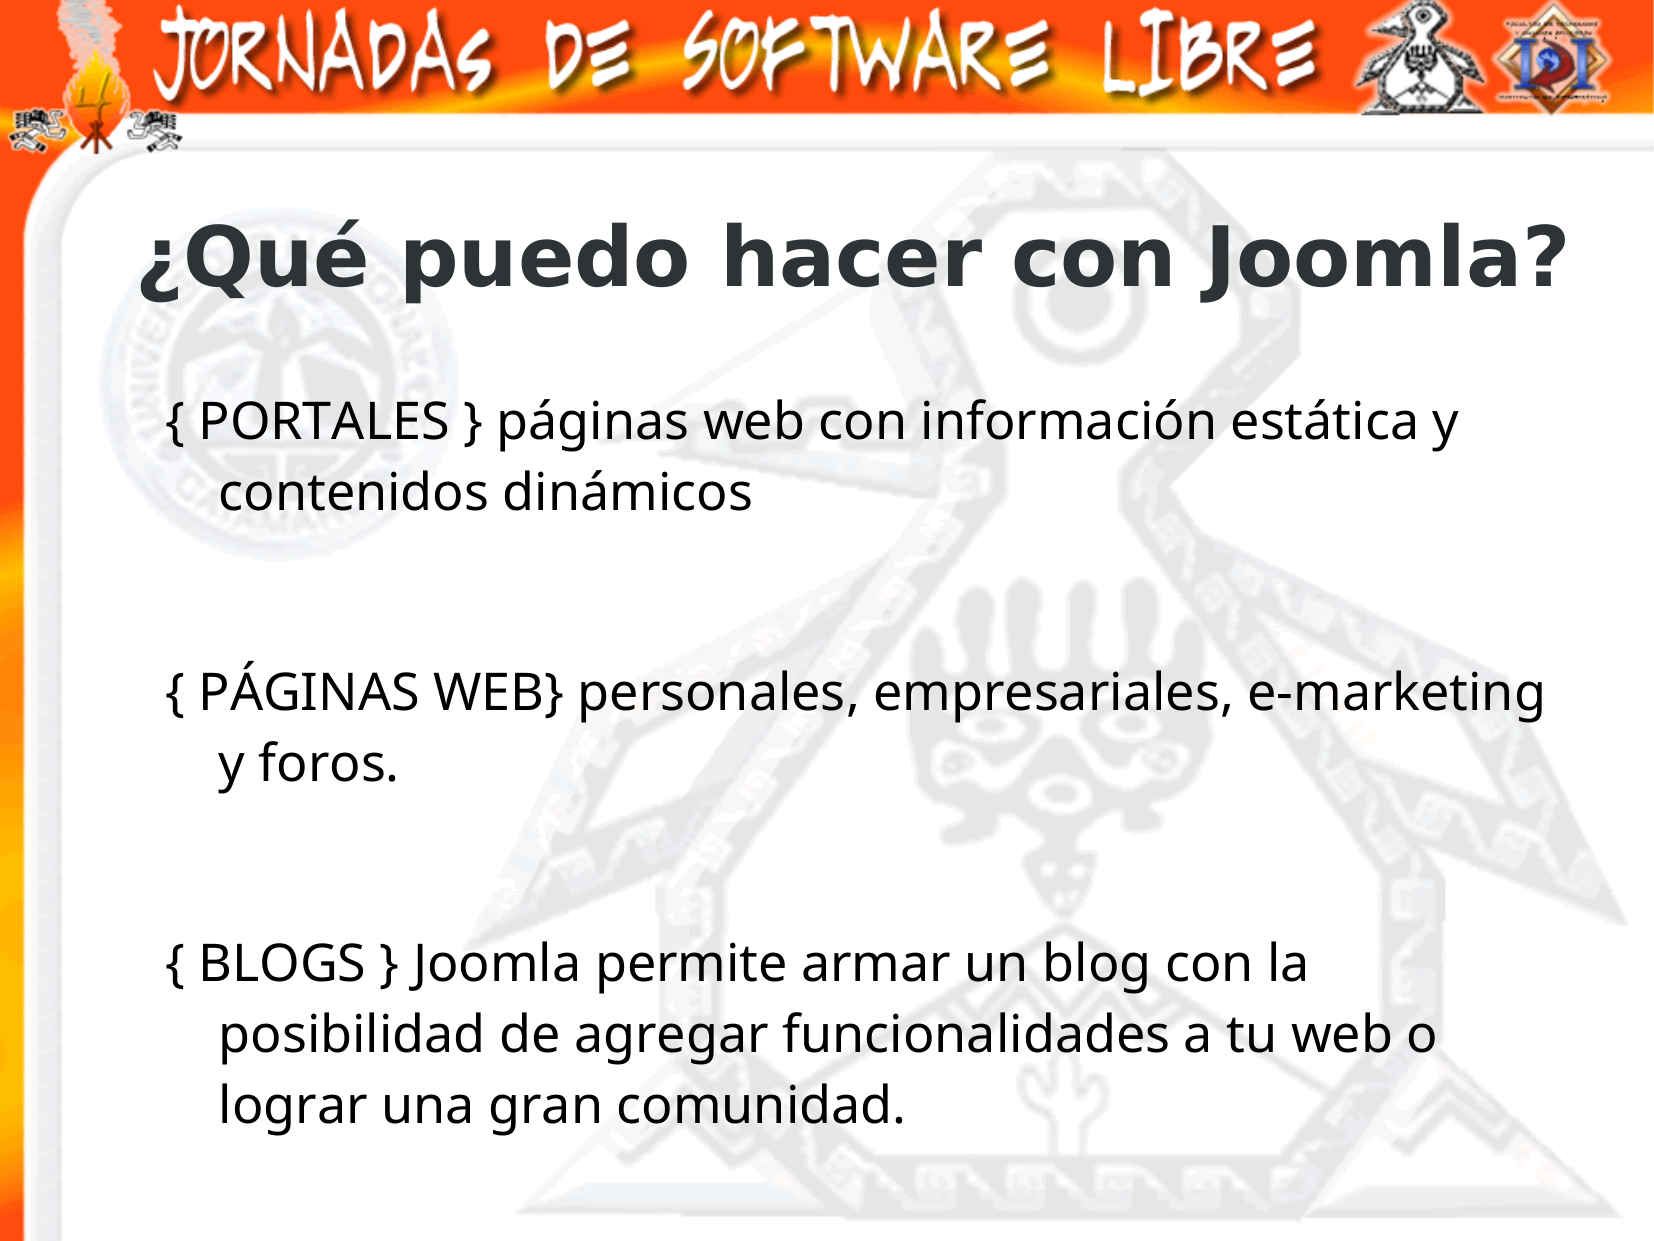

# ¿Qué puedo hacer con Joomla?
{ PORTALES } páginas web con información estática y contenidos dinámicos
{ PÁGINAS WEB} personales, empresariales, e-marketing y foros.
{ BLOGS } Joomla permite armar un blog con la posibilidad de agregar funcionalidades a tu web o lograr una gran comunidad.